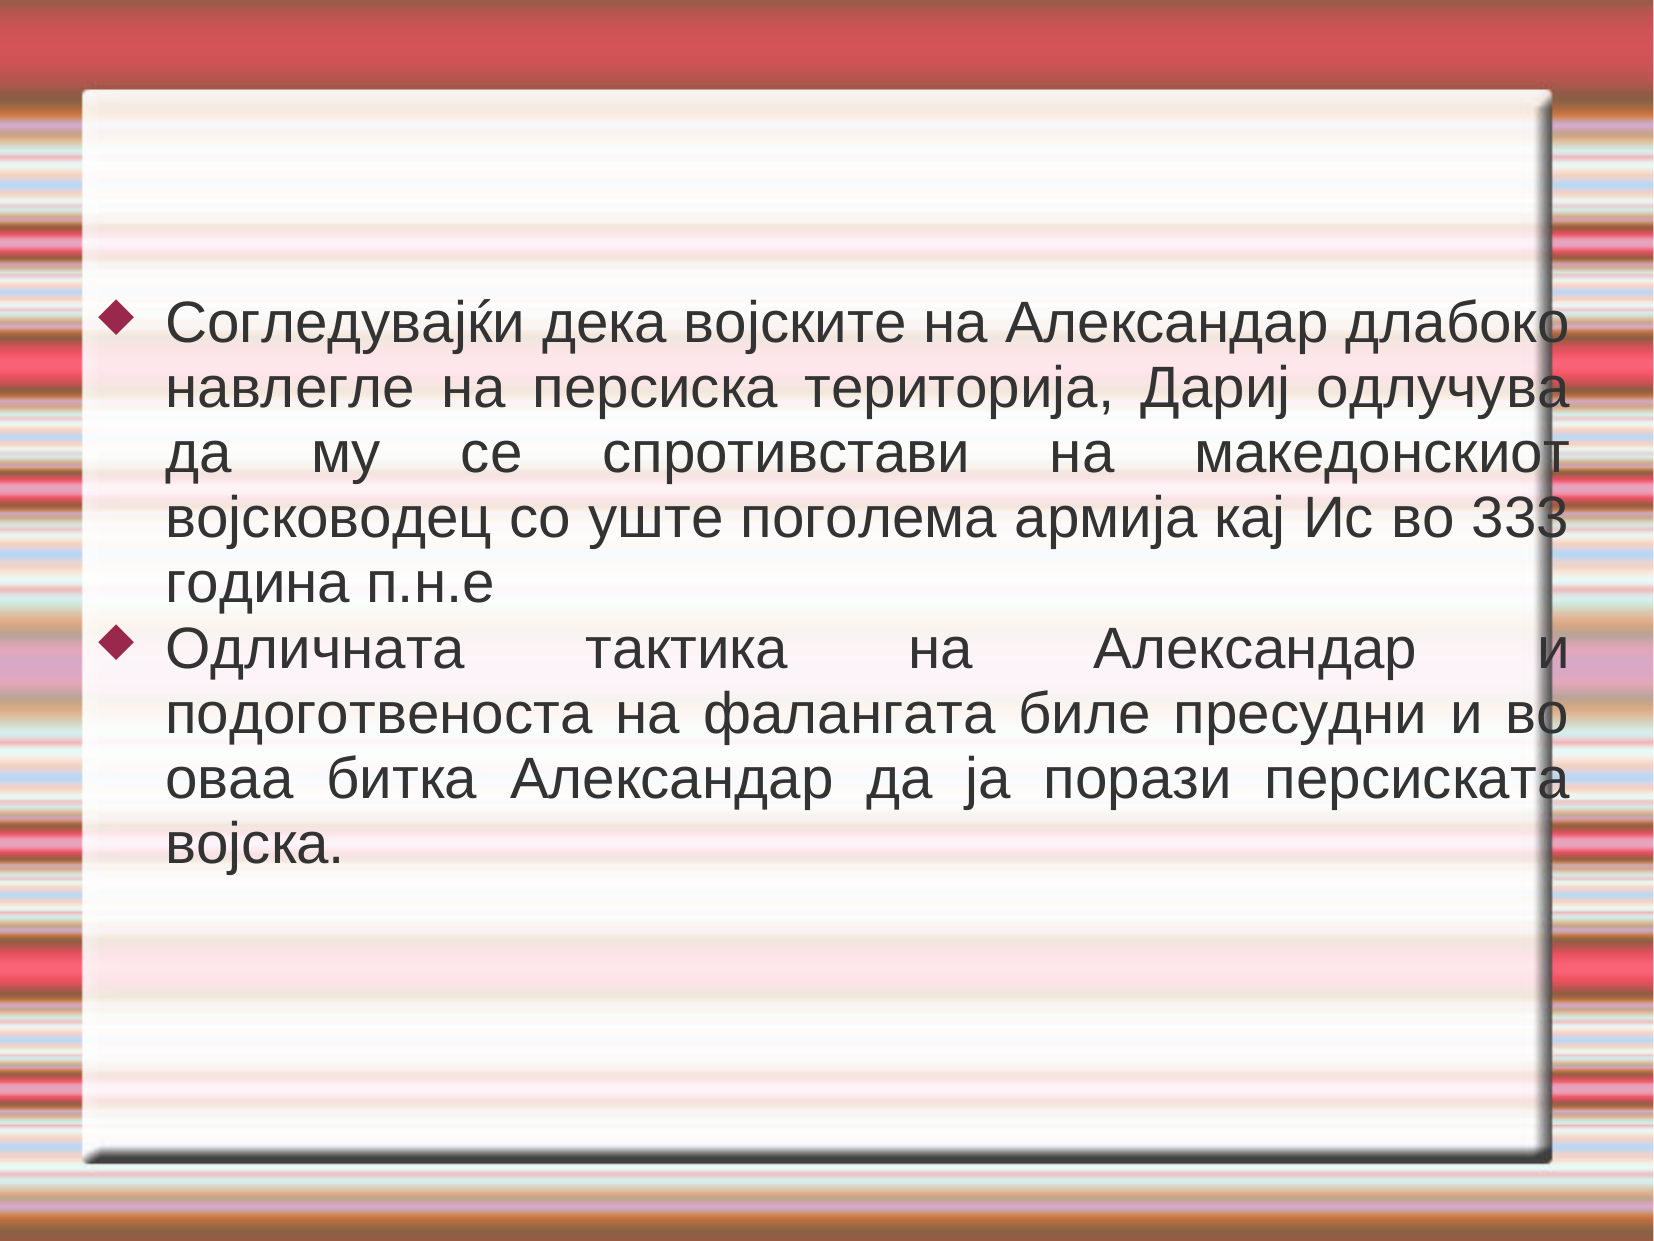

#
Согледувајќи дека војските на Александар длабоко навлегле на персиска територија, Дариј одлучува да му се спротивстави на македонскиот војсководец со уште поголема армија кај Ис во 333 година п.н.е
Одличната тактика на Александар и подоготвеноста на фалангата биле пресудни и во оваа битка Александар да ја порази персиската војска.